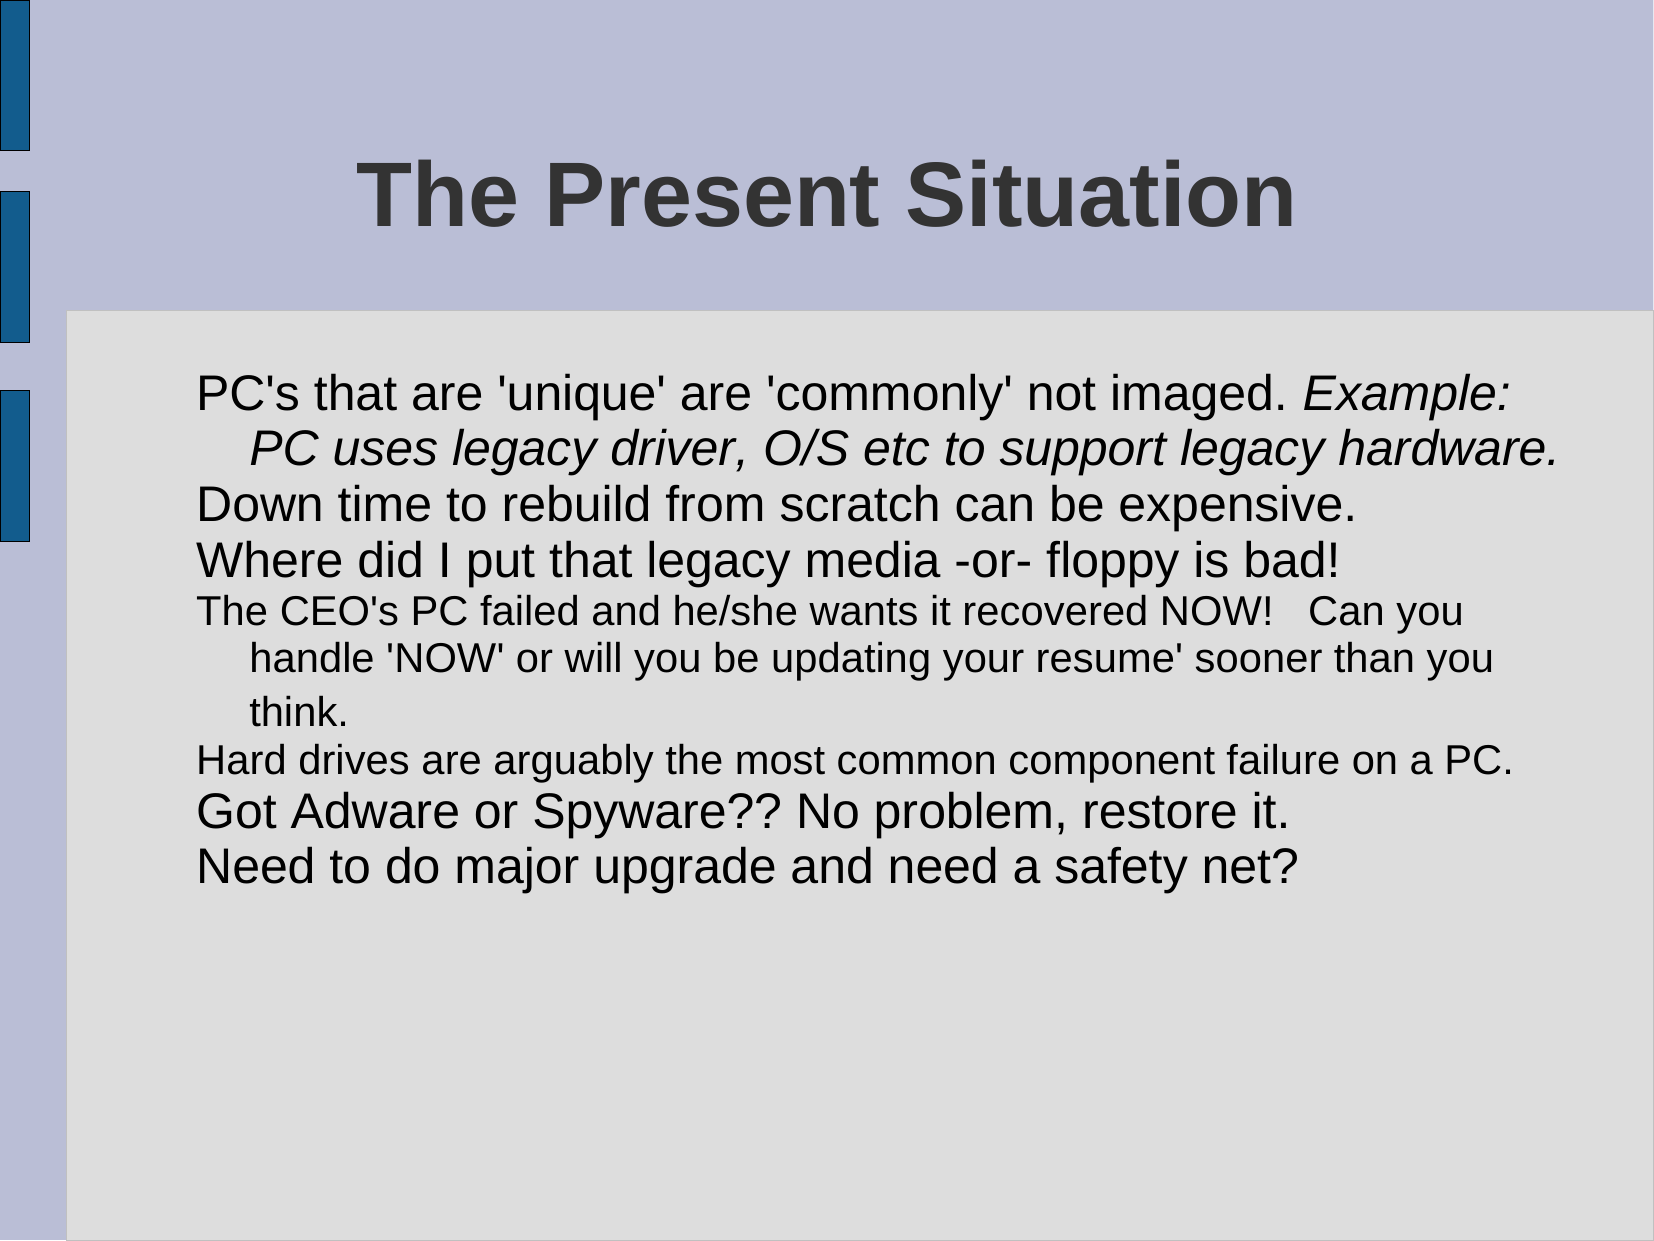

# The Present Situation
PC's that are 'unique' are 'commonly' not imaged. Example: PC uses legacy driver, O/S etc to support legacy hardware.
Down time to rebuild from scratch can be expensive.
Where did I put that legacy media -or- floppy is bad!
The CEO's PC failed and he/she wants it recovered NOW! Can you handle 'NOW' or will you be updating your resume' sooner than you think.
Hard drives are arguably the most common component failure on a PC.
Got Adware or Spyware?? No problem, restore it.
Need to do major upgrade and need a safety net?